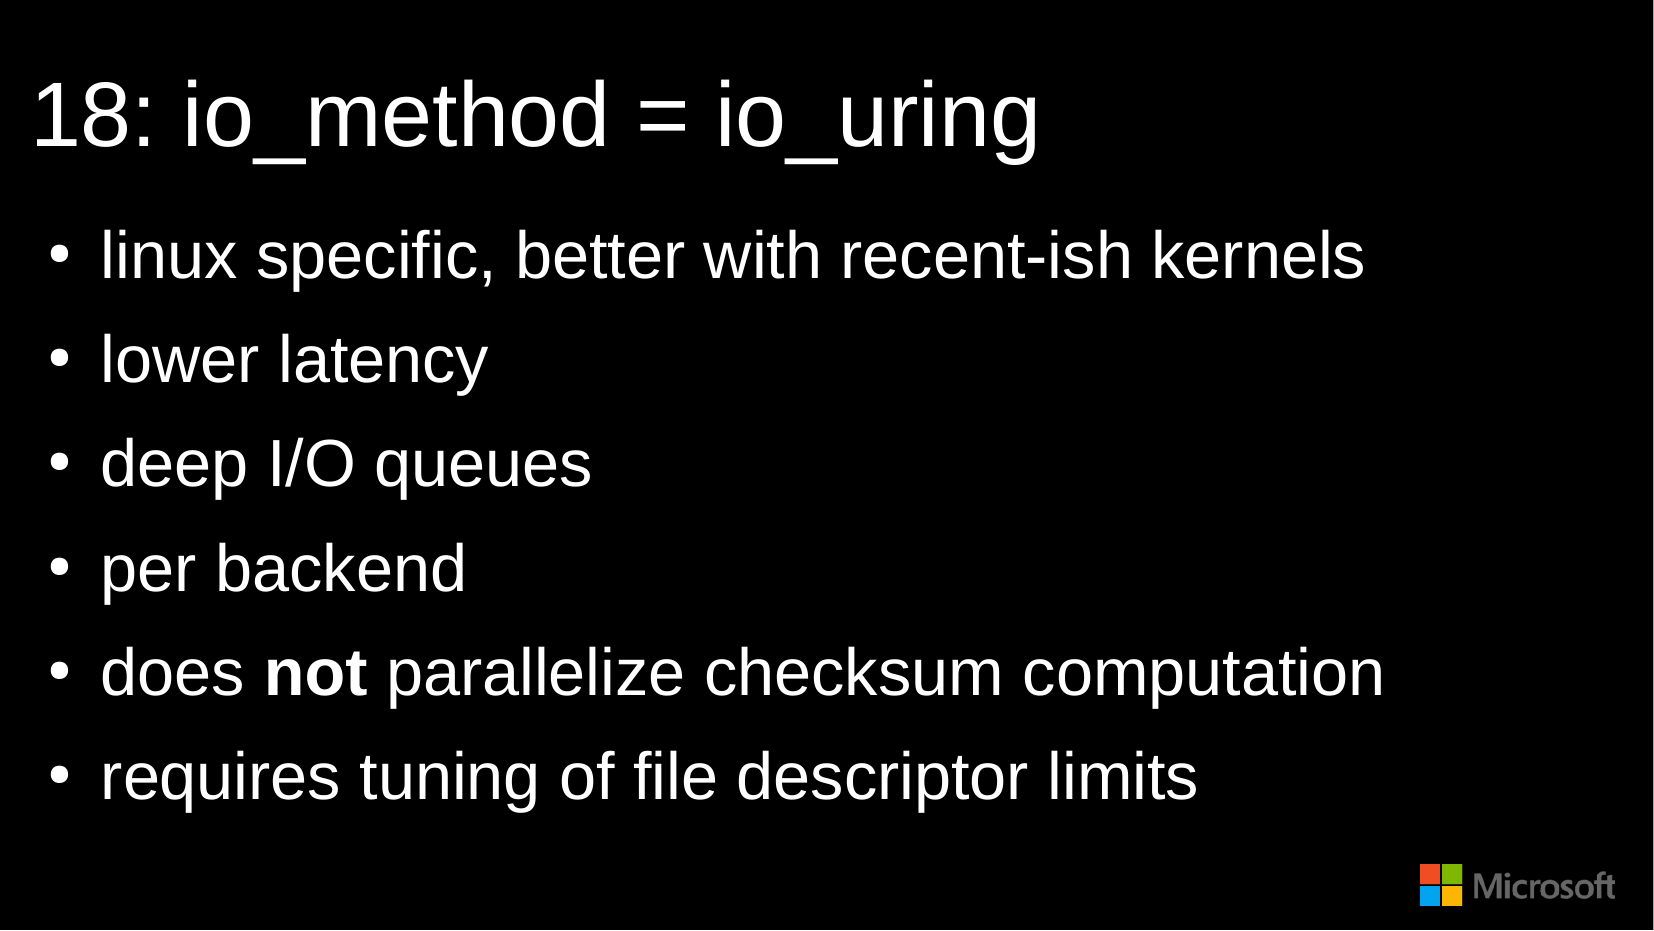

# 18: io_method = io_uring
linux specific, better with recent-ish kernels
lower latency
deep I/O queues
per backend
does not parallelize checksum computation
requires tuning of file descriptor limits